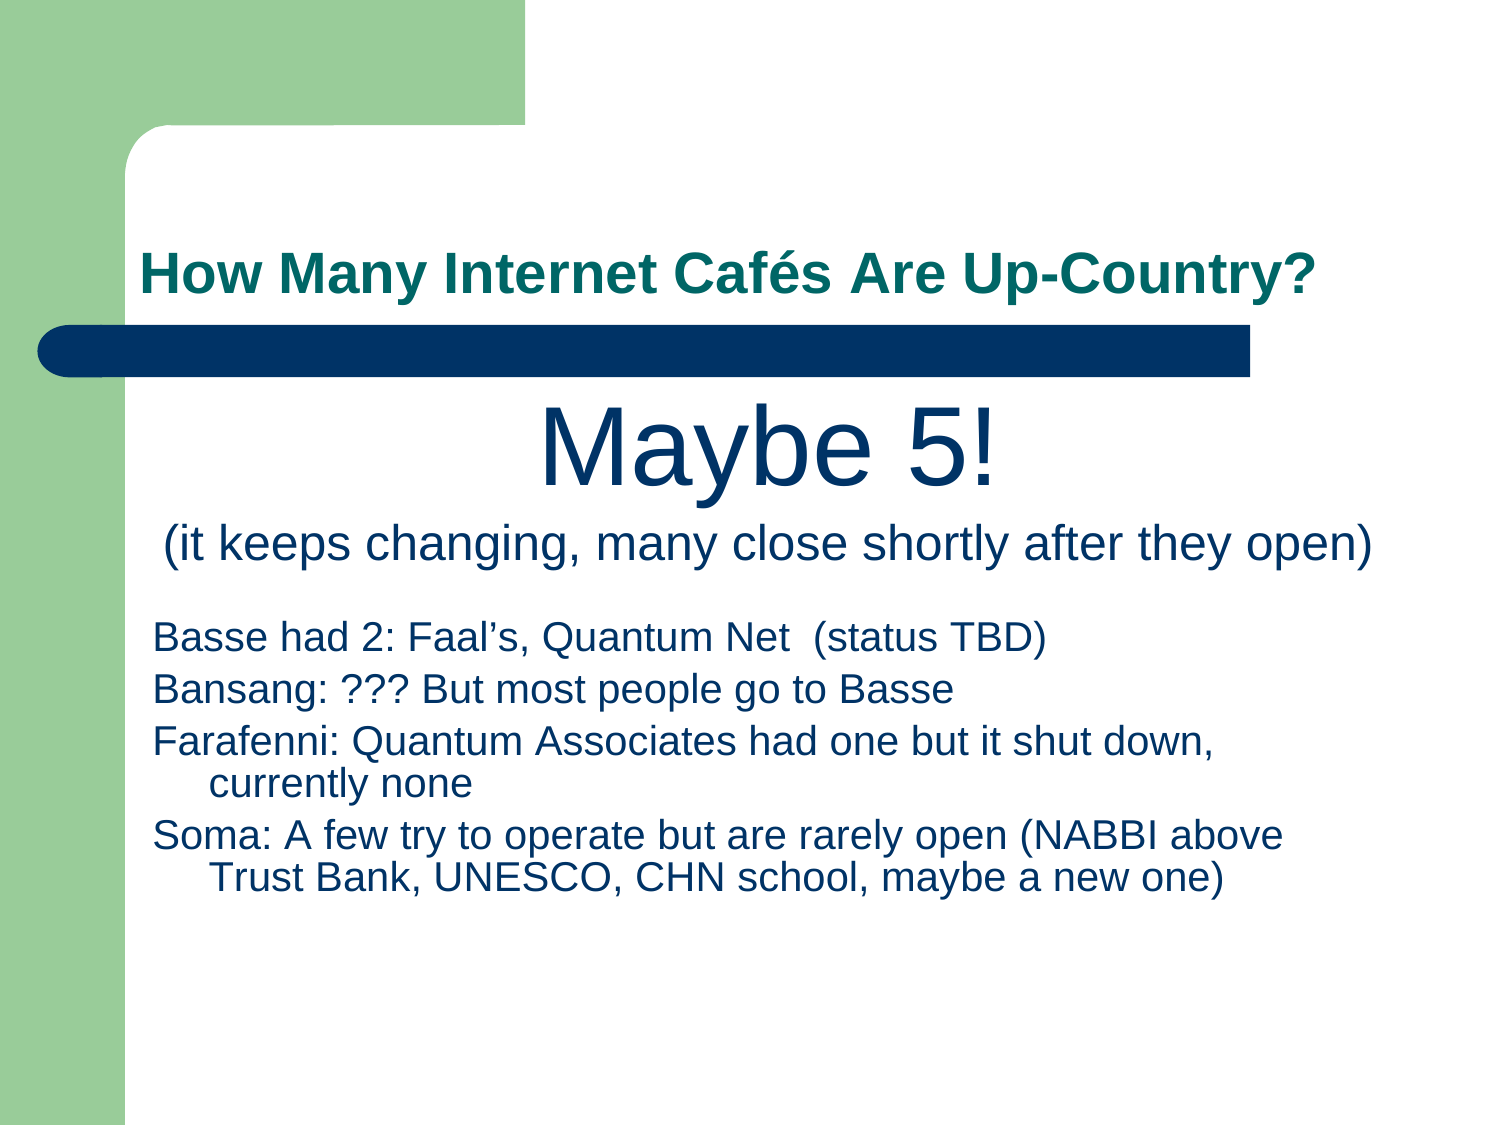

# How Many Internet Cafés Are Up-Country?
Maybe 5!
(it keeps changing, many close shortly after they open)
Basse had 2: Faal’s, Quantum Net (status TBD)
Bansang: ??? But most people go to Basse
Farafenni: Quantum Associates had one but it shut down, currently none
Soma: A few try to operate but are rarely open (NABBI above Trust Bank, UNESCO, CHN school, maybe a new one)